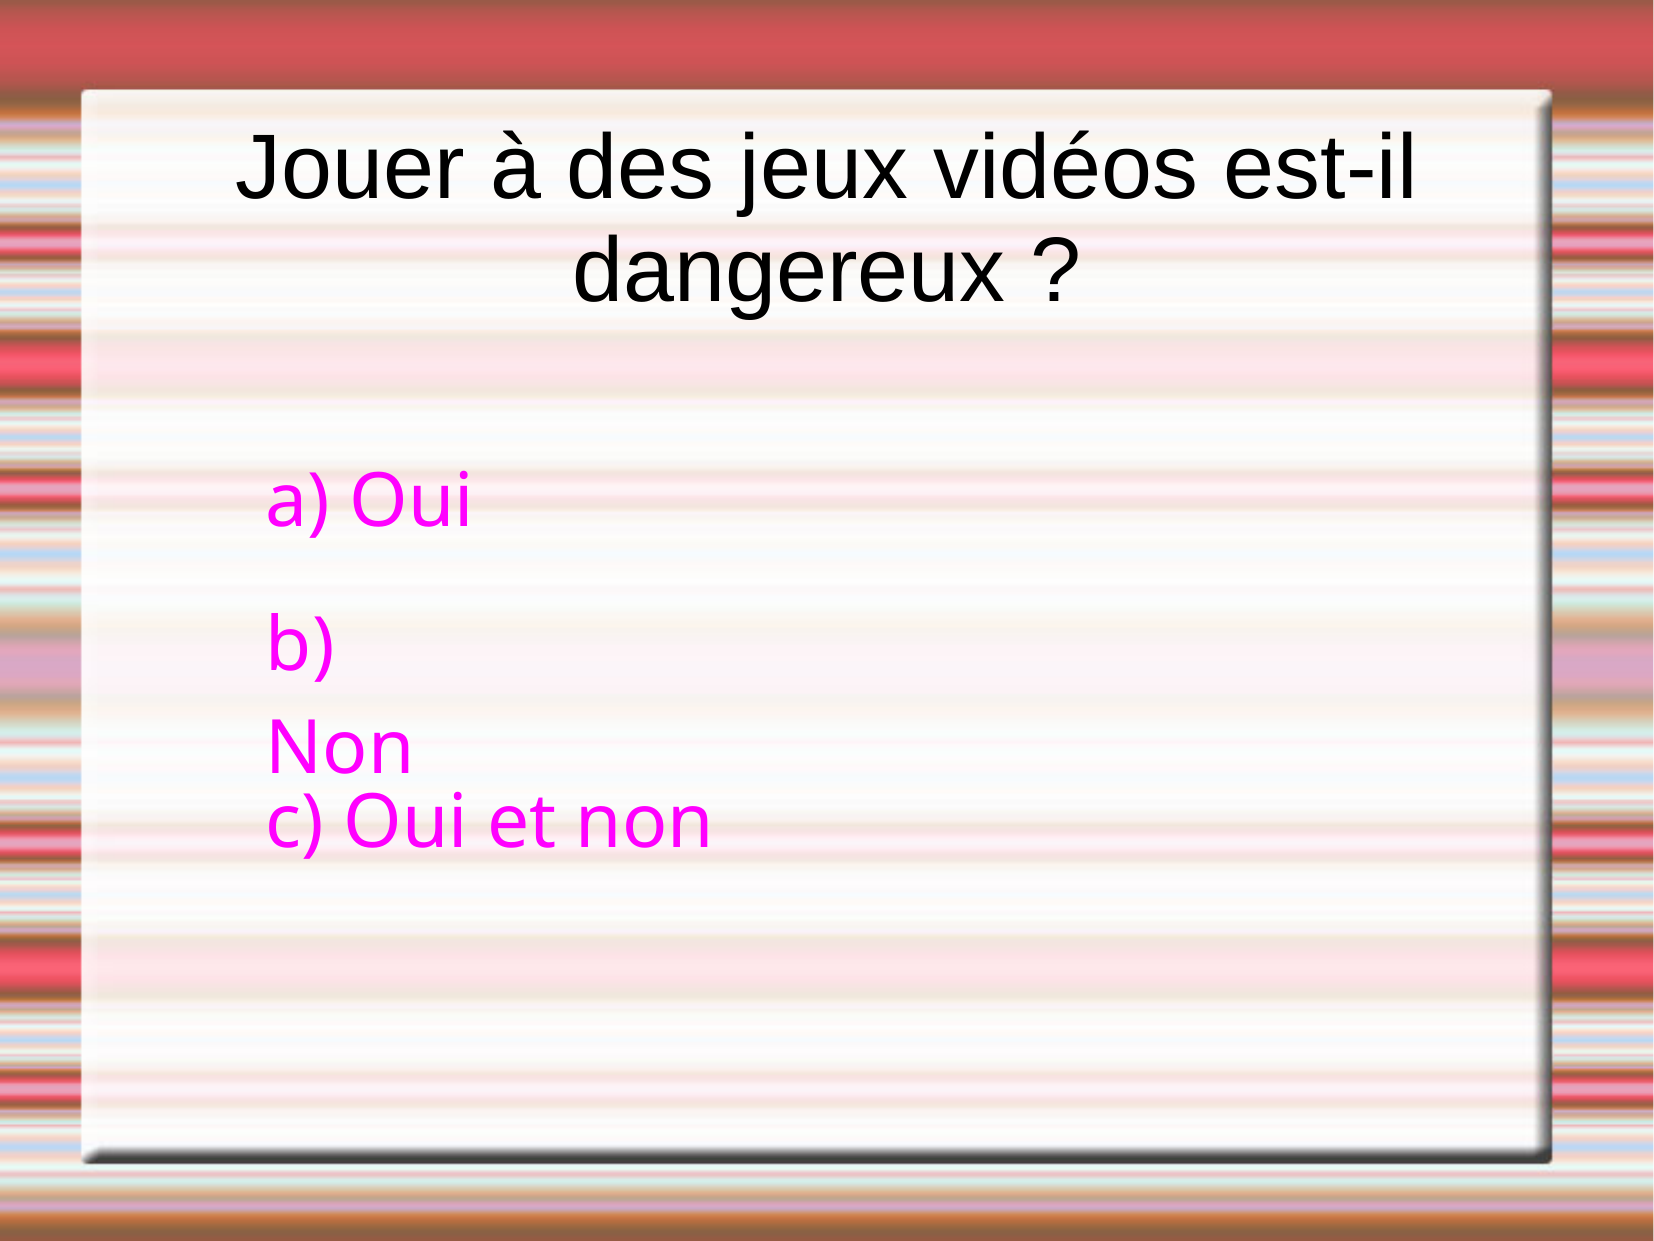

# Jouer à des jeux vidéos est-il dangereux ?
a) Oui
b) Non
c) Oui et non